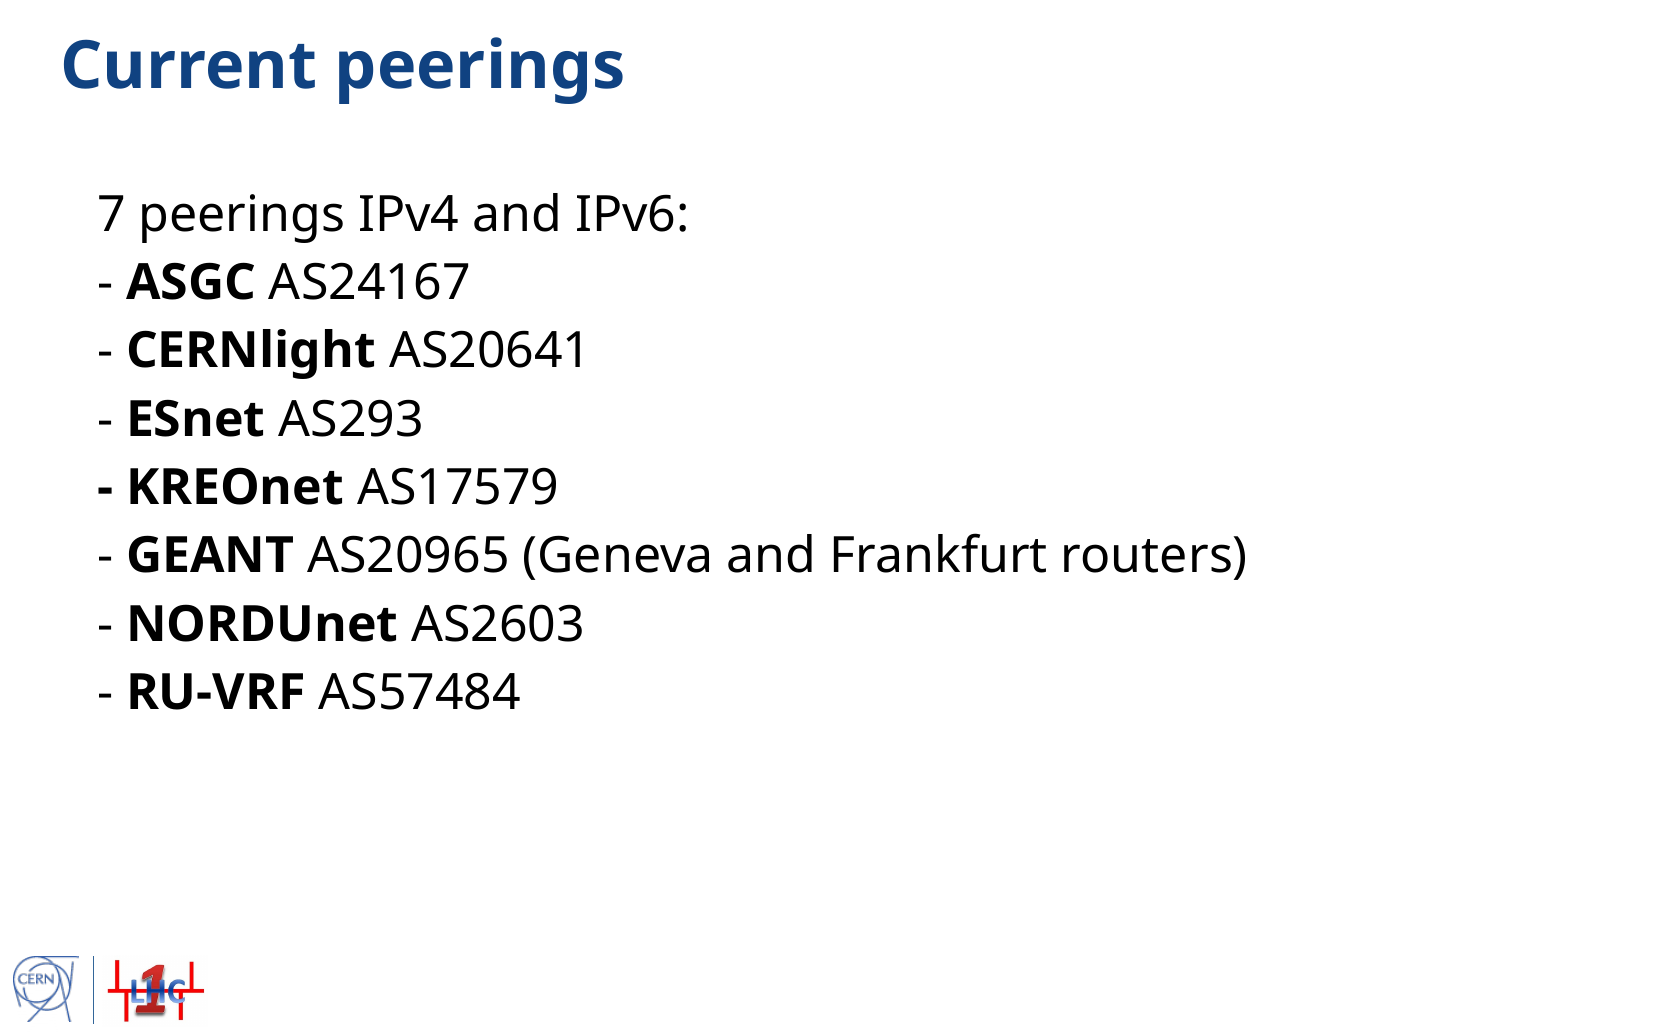

# Current peerings
7 peerings IPv4 and IPv6:
- ASGC AS24167
- CERNlight AS20641
- ESnet AS293
- KREOnet AS17579
- GEANT AS20965 (Geneva and Frankfurt routers)
- NORDUnet AS2603
- RU-VRF AS57484